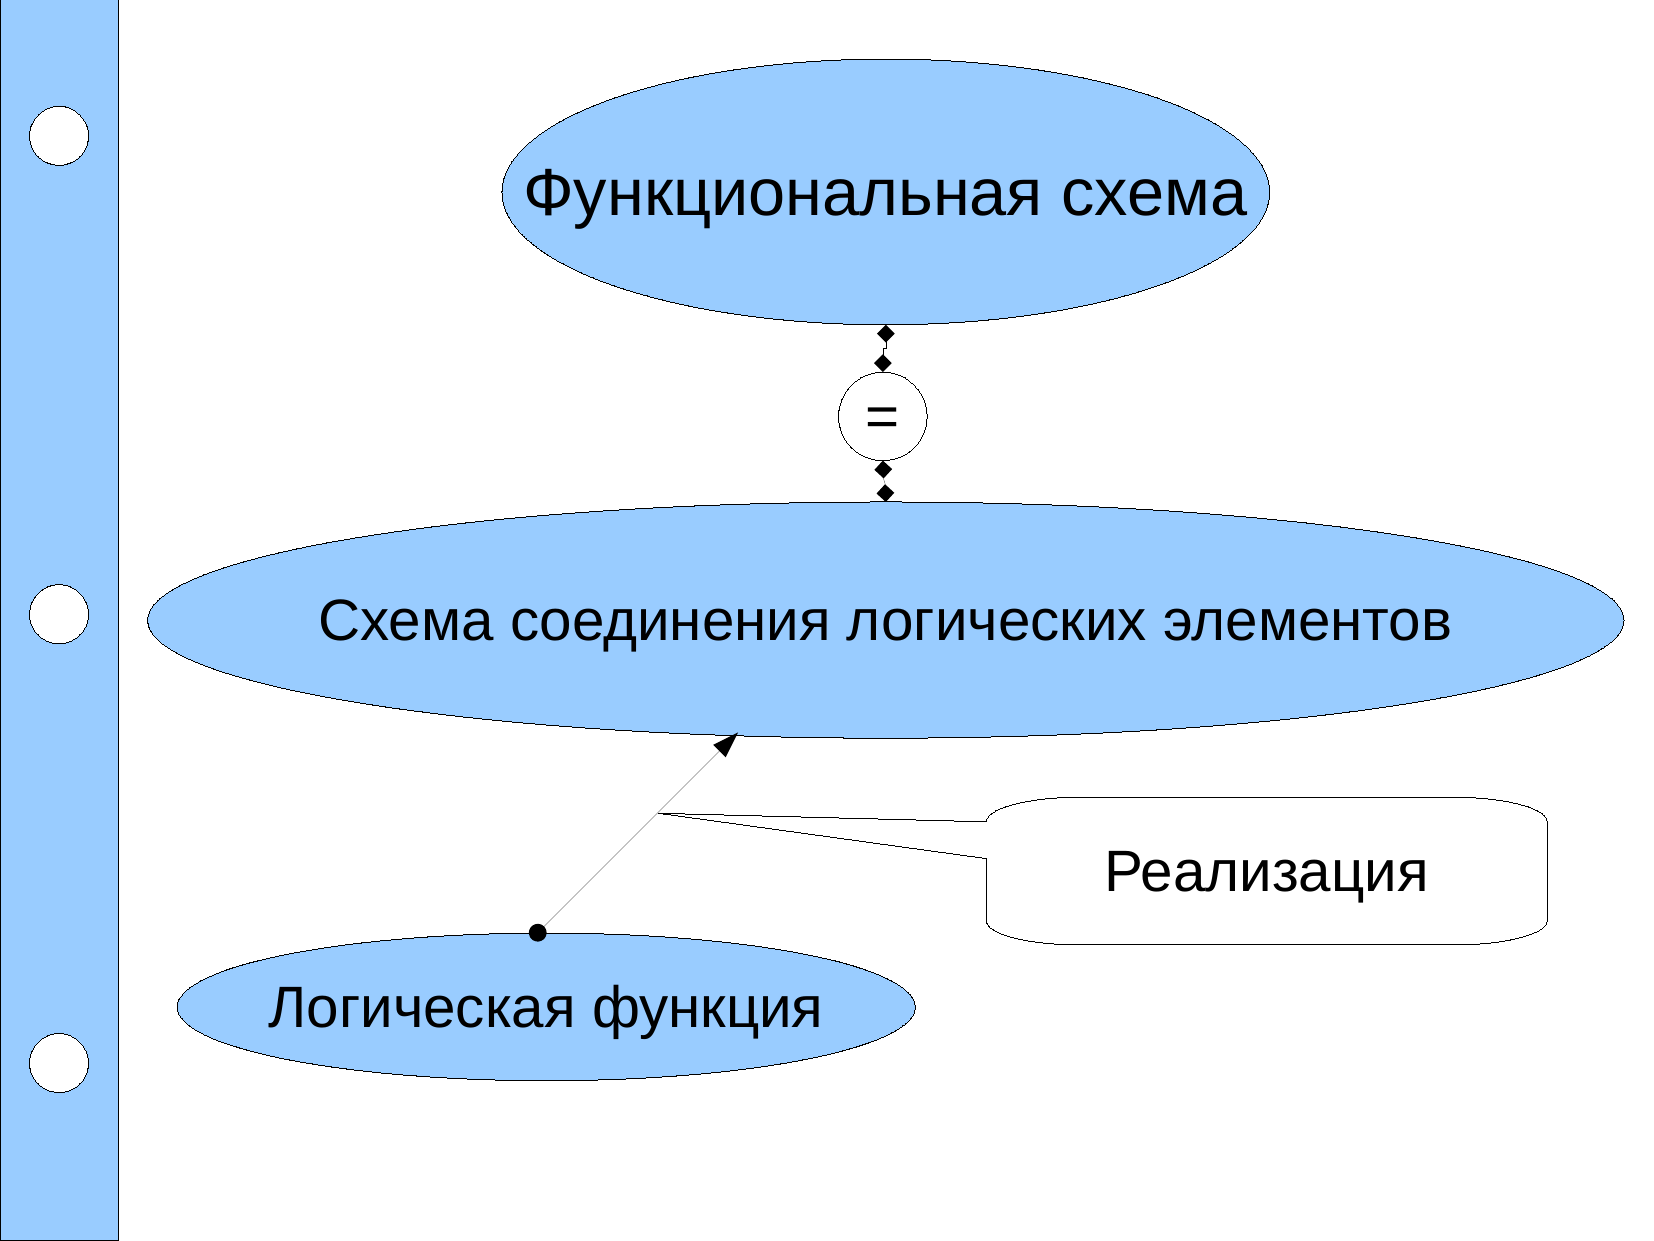

Функциональная схема
=
Схема соединения логических элементов
Реализация
Логическая функция